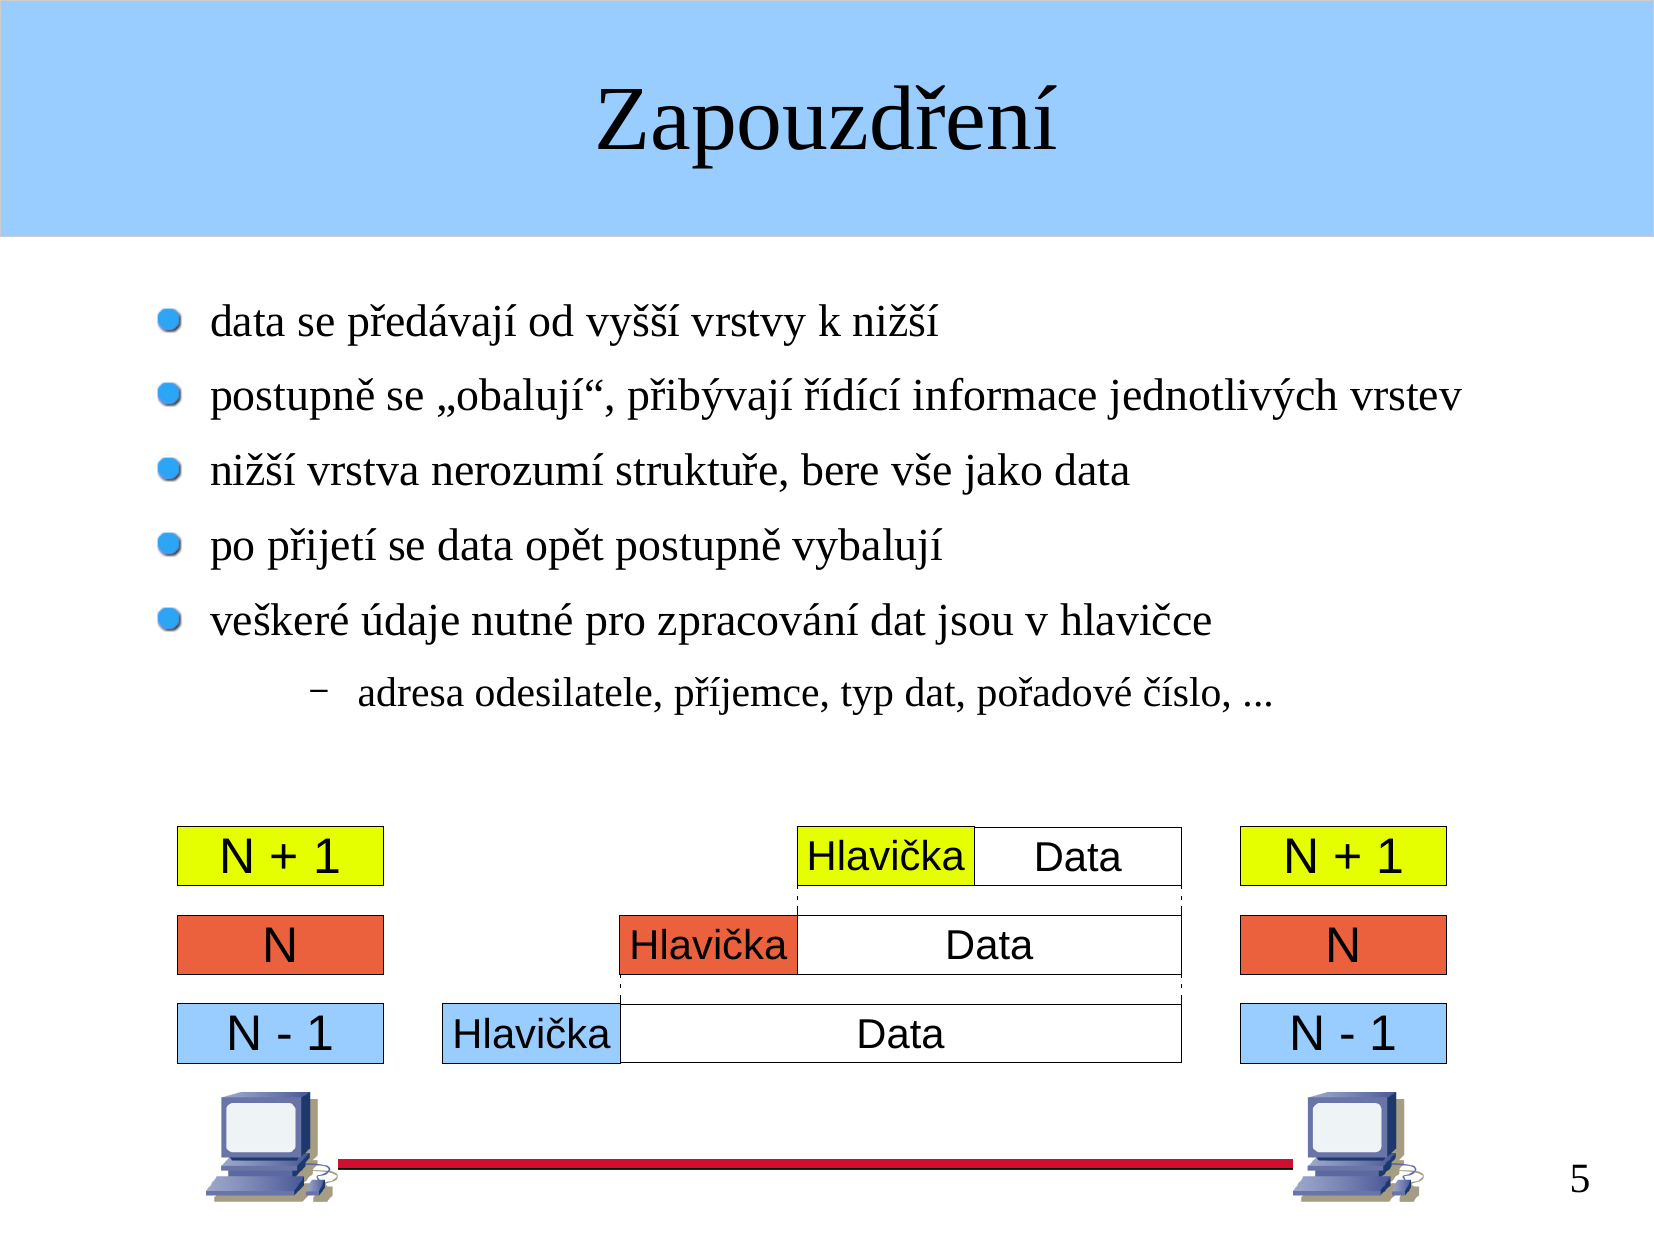

# Zapouzdření
data se předávají od vyšší vrstvy k nižší
postupně se „obalují“, přibývají řídící informace jednotlivých vrstev
nižší vrstva nerozumí struktuře, bere vše jako data
po přijetí se data opět postupně vybalují
veškeré údaje nutné pro zpracování dat jsou v hlavičce
adresa odesilatele, příjemce, typ dat, pořadové číslo, ...
N + 1
Hlavička
N + 1
Data
N
Hlavička
N
Data
N - 1
Hlavička
N - 1
Data